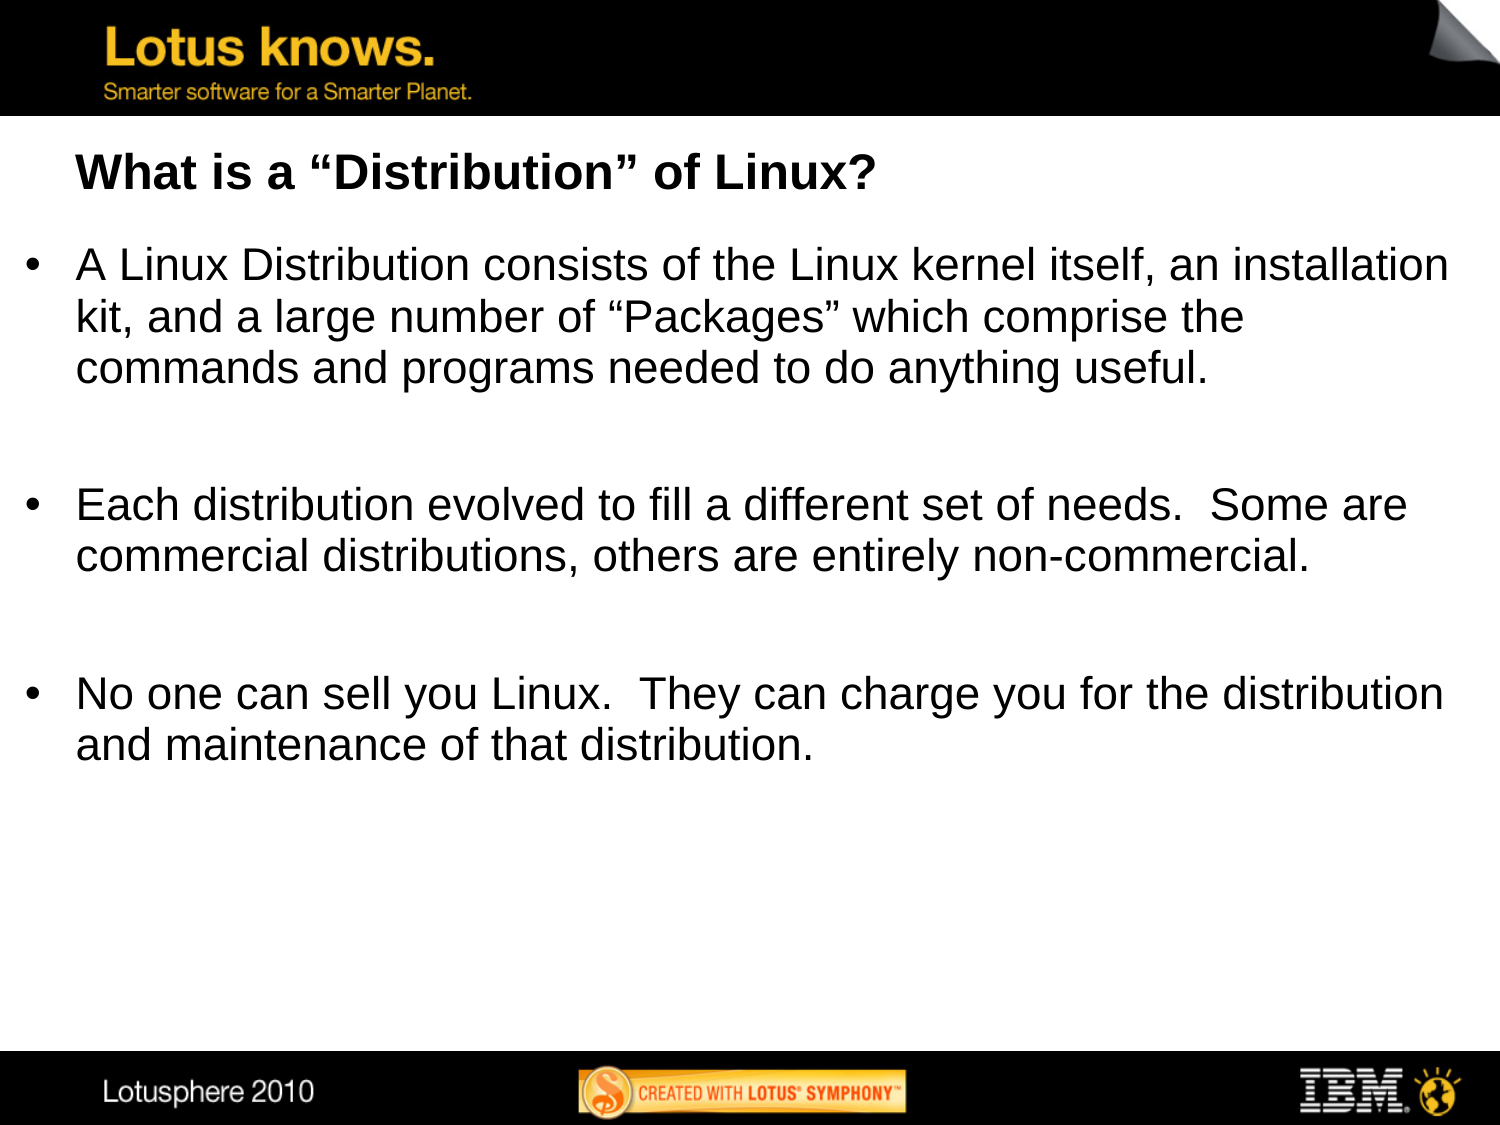

# What is a “Distribution” of Linux?
A Linux Distribution consists of the Linux kernel itself, an installation kit, and a large number of “Packages” which comprise the commands and programs needed to do anything useful.
Each distribution evolved to fill a different set of needs. Some are commercial distributions, others are entirely non-commercial.
No one can sell you Linux. They can charge you for the distribution and maintenance of that distribution.